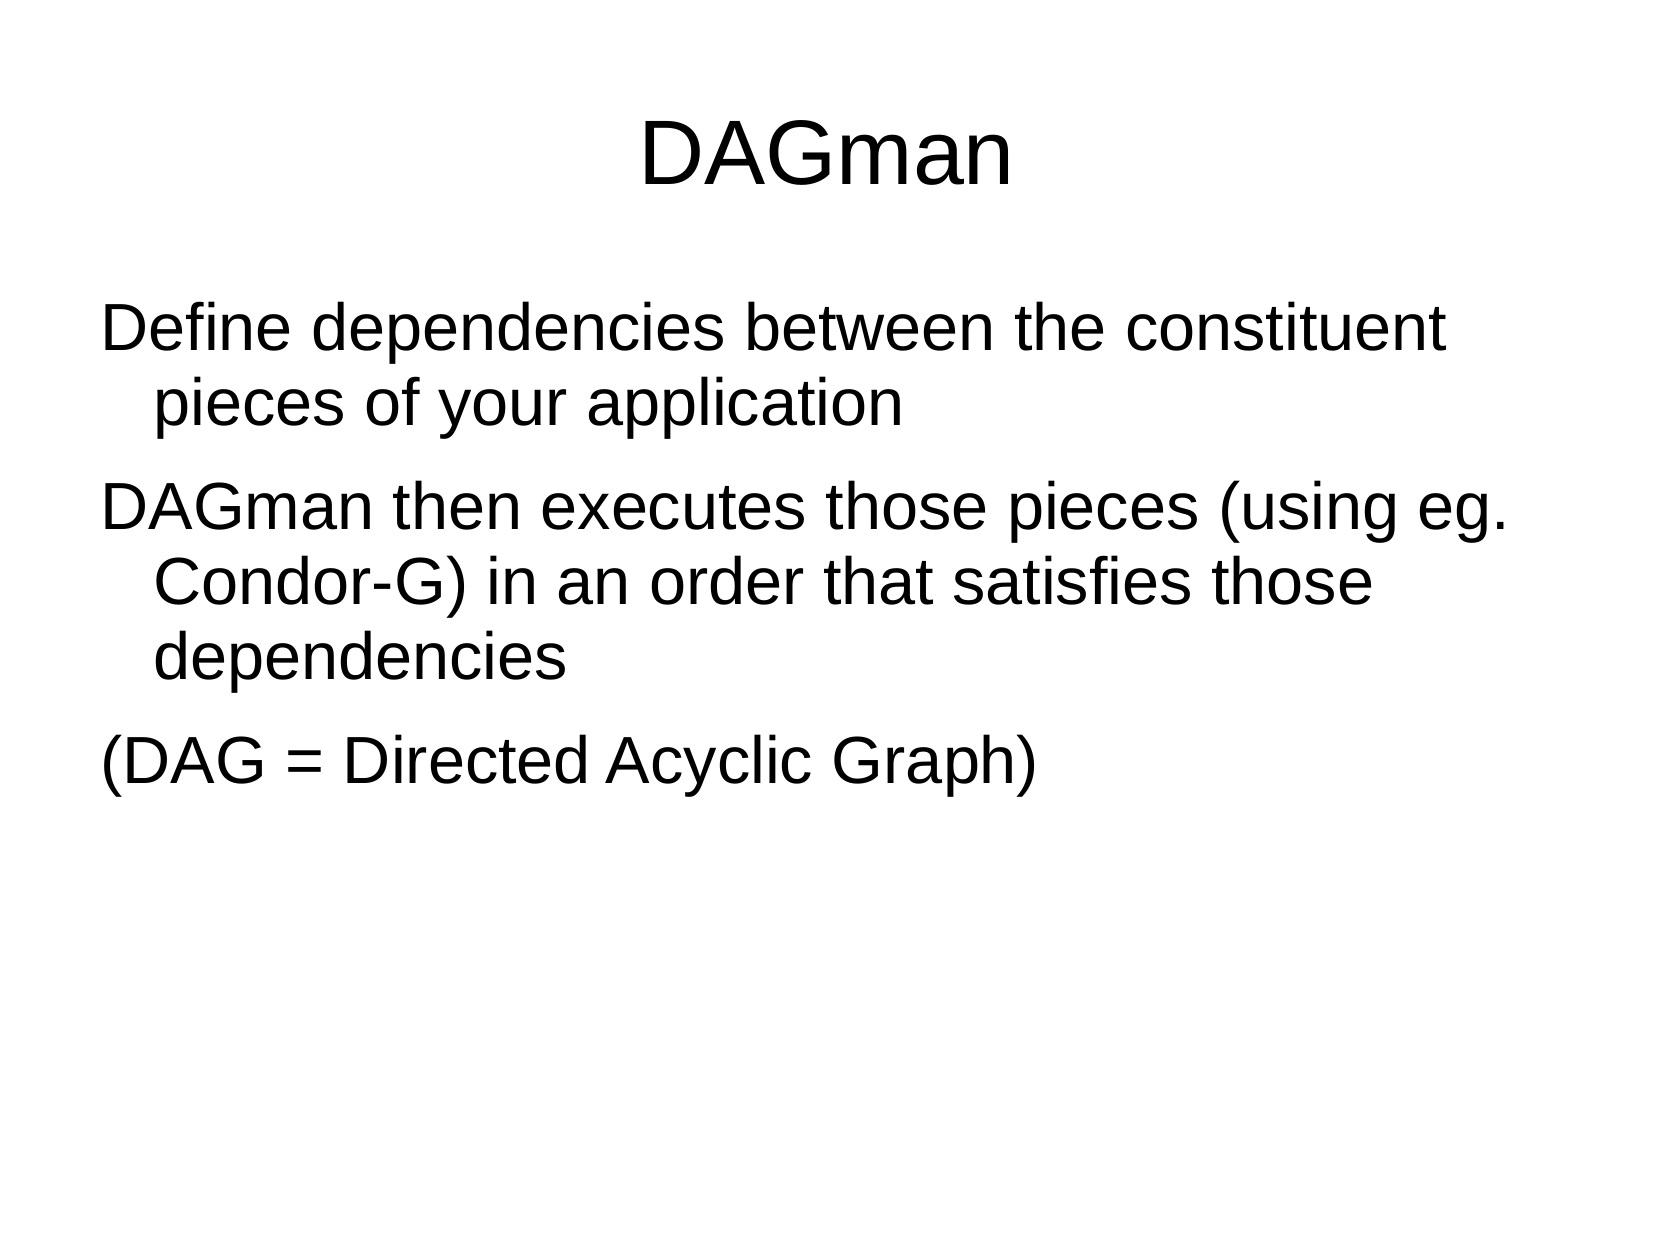

# DAGman
Define dependencies between the constituent pieces of your application
DAGman then executes those pieces (using eg. Condor-G) in an order that satisfies those dependencies
(DAG = Directed Acyclic Graph)